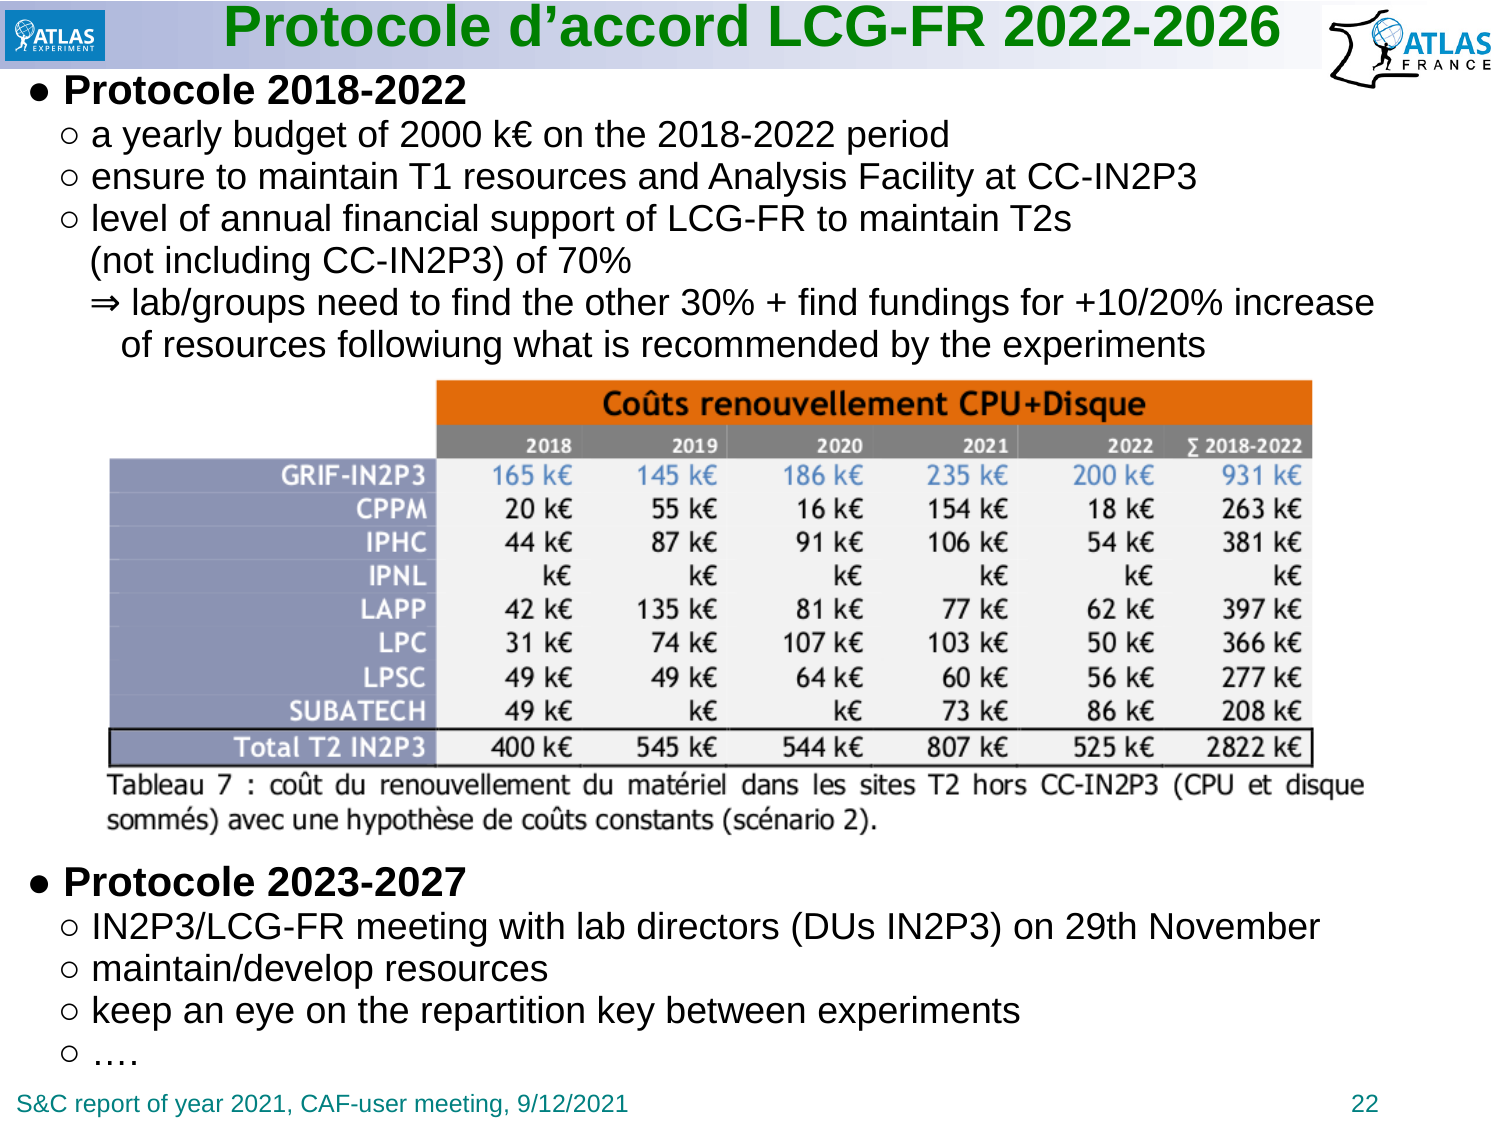

Protocole d’accord LCG-FR 2022-2026
● Protocole 2018-2022
 ○ a yearly budget of 2000 k€ on the 2018-2022 period
 ○ ensure to maintain T1 resources and Analysis Facility at CC-IN2P3
 ○ level of annual financial support of LCG-FR to maintain T2s
 (not including CC-IN2P3) of 70%
 ⇒ lab/groups need to find the other 30% + find fundings for +10/20% increase
 of resources followiung what is recommended by the experiments
● Protocole 2023-2027
 ○ IN2P3/LCG-FR meeting with lab directors (DUs IN2P3) on 29th November
 ○ maintain/develop resources
 ○ keep an eye on the repartition key between experiments
 ○ ….